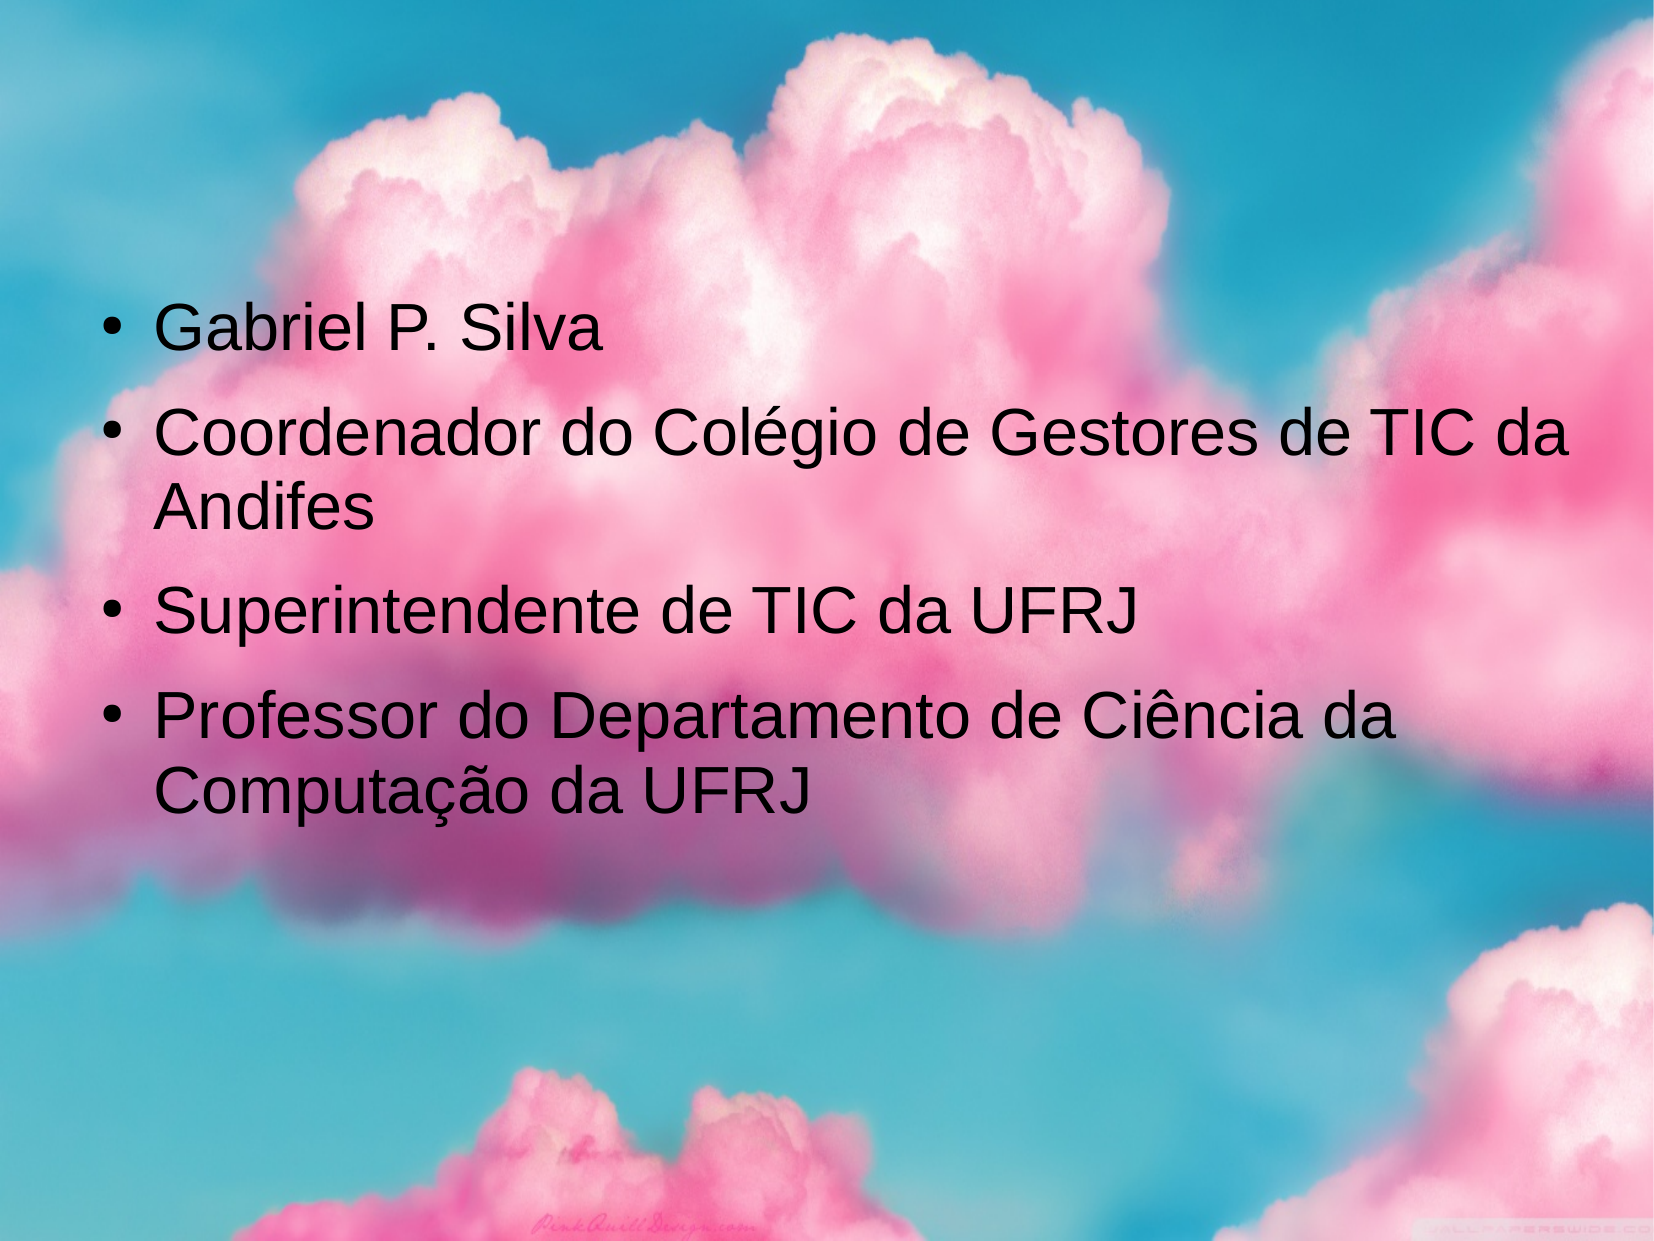

#
Gabriel P. Silva
Coordenador do Colégio de Gestores de TIC da Andifes
Superintendente de TIC da UFRJ
Professor do Departamento de Ciência da Computação da UFRJ